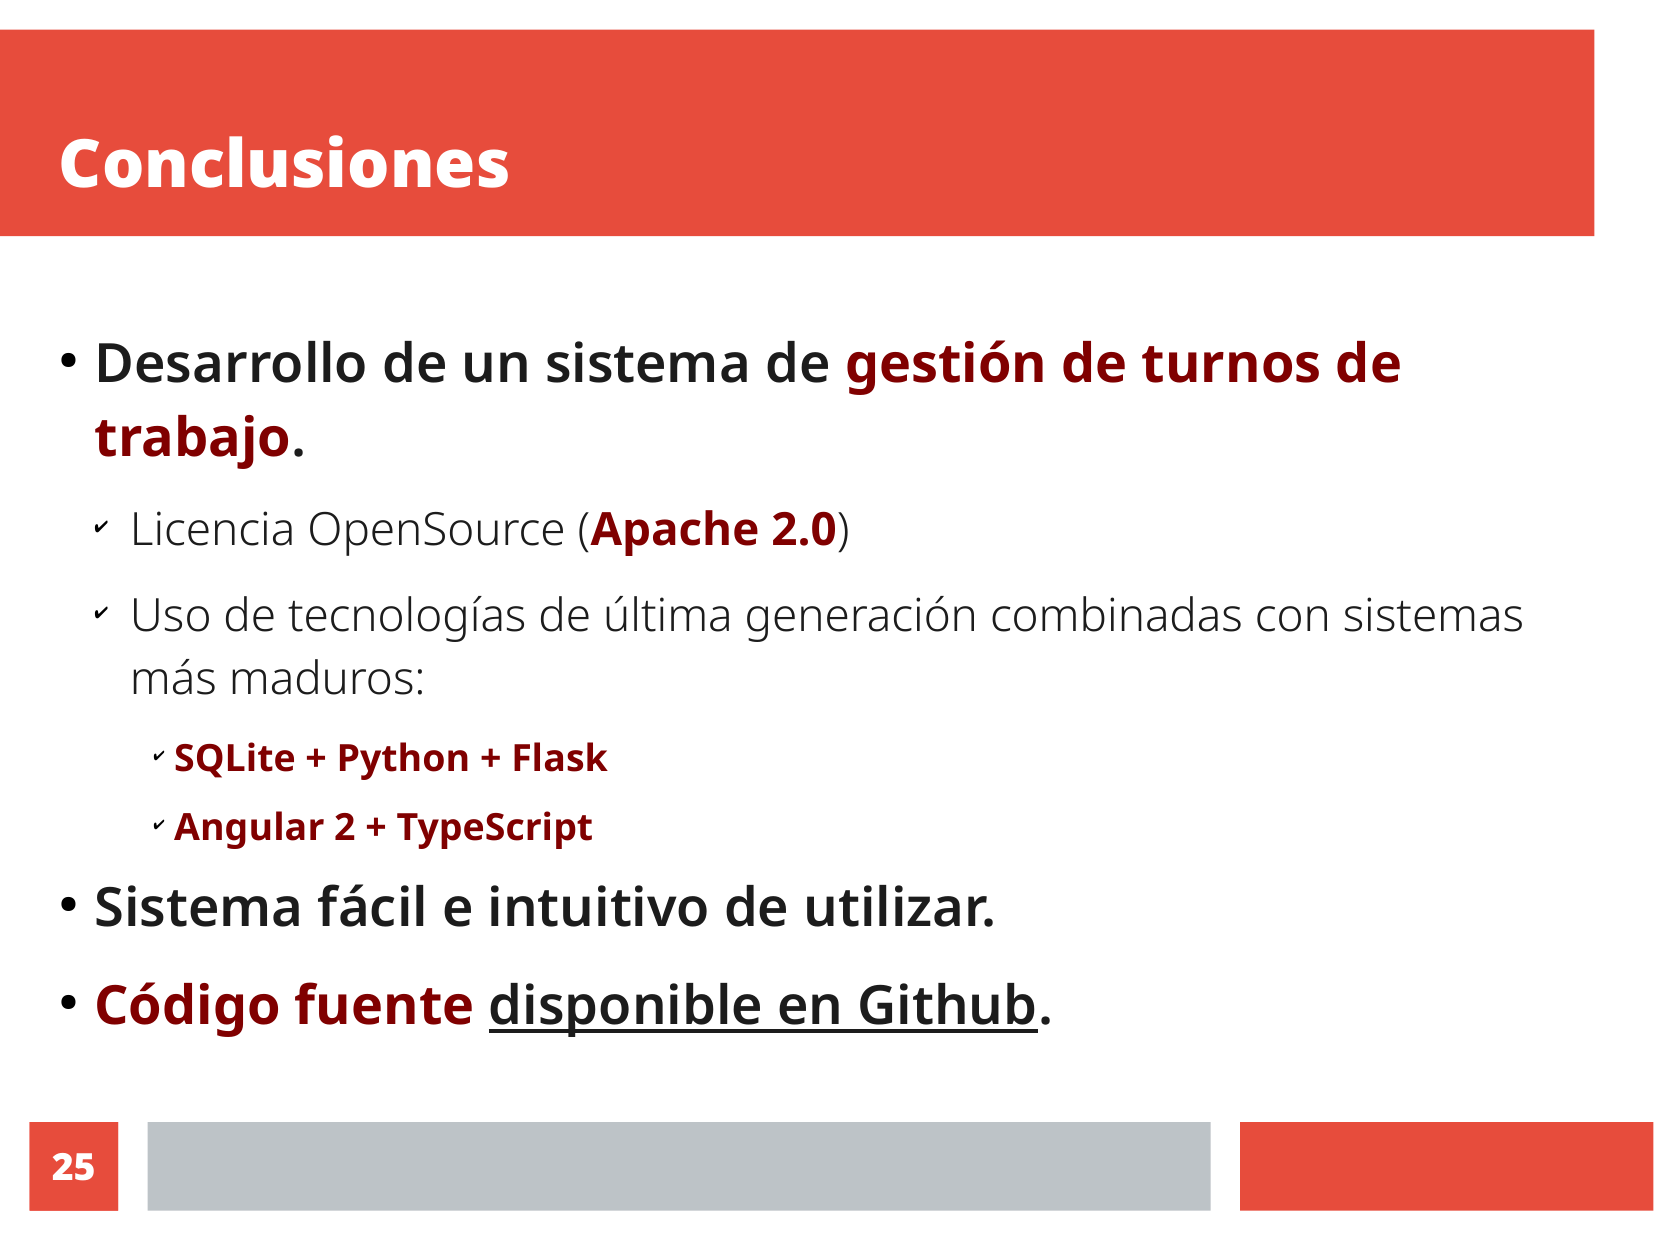

# Conclusiones
Desarrollo de un sistema de gestión de turnos de trabajo.
Licencia OpenSource (Apache 2.0)
Uso de tecnologías de última generación combinadas con sistemas más maduros:
 SQLite + Python + Flask
 Angular 2 + TypeScript
Sistema fácil e intuitivo de utilizar.
Código fuente disponible en Github.
25